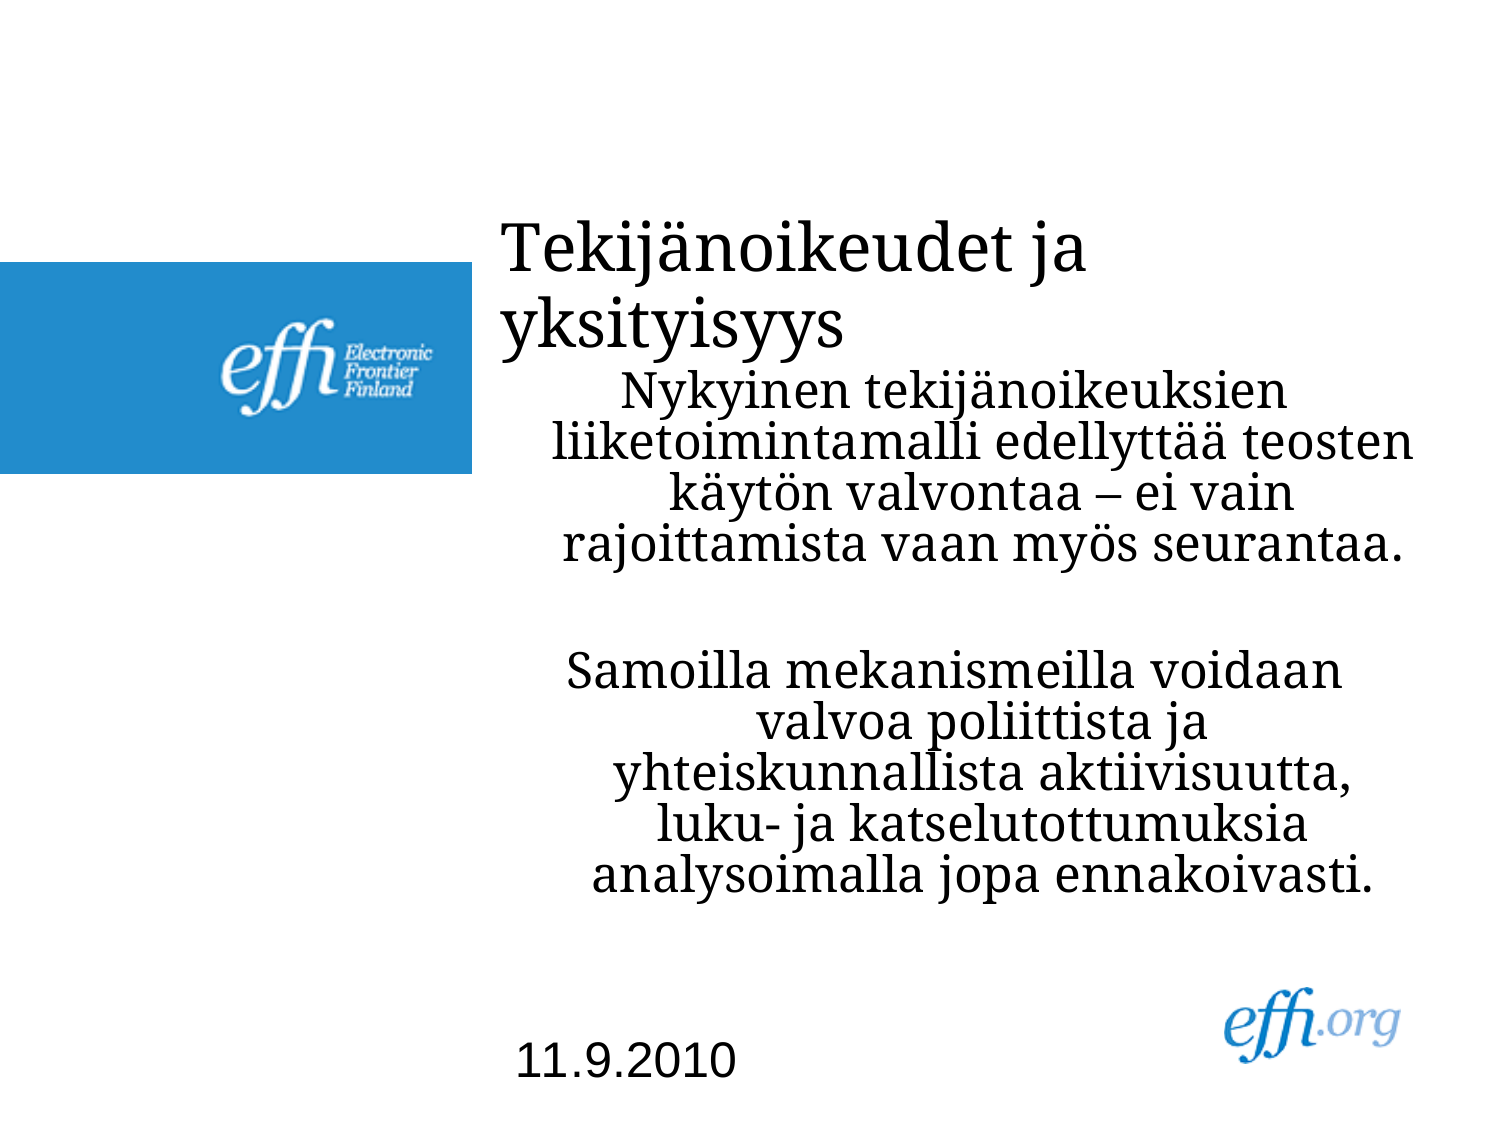

# Tekijänoikeudet ja yksityisyys
Nykyinen tekijänoikeuksien liiketoimintamalli edellyttää teosten käytön valvontaa – ei vain rajoittamista vaan myös seurantaa.
Samoilla mekanismeilla voidaan valvoa poliittista ja yhteiskunnallista aktiivisuutta, luku- ja katselutottumuksia analysoimalla jopa ennakoivasti.